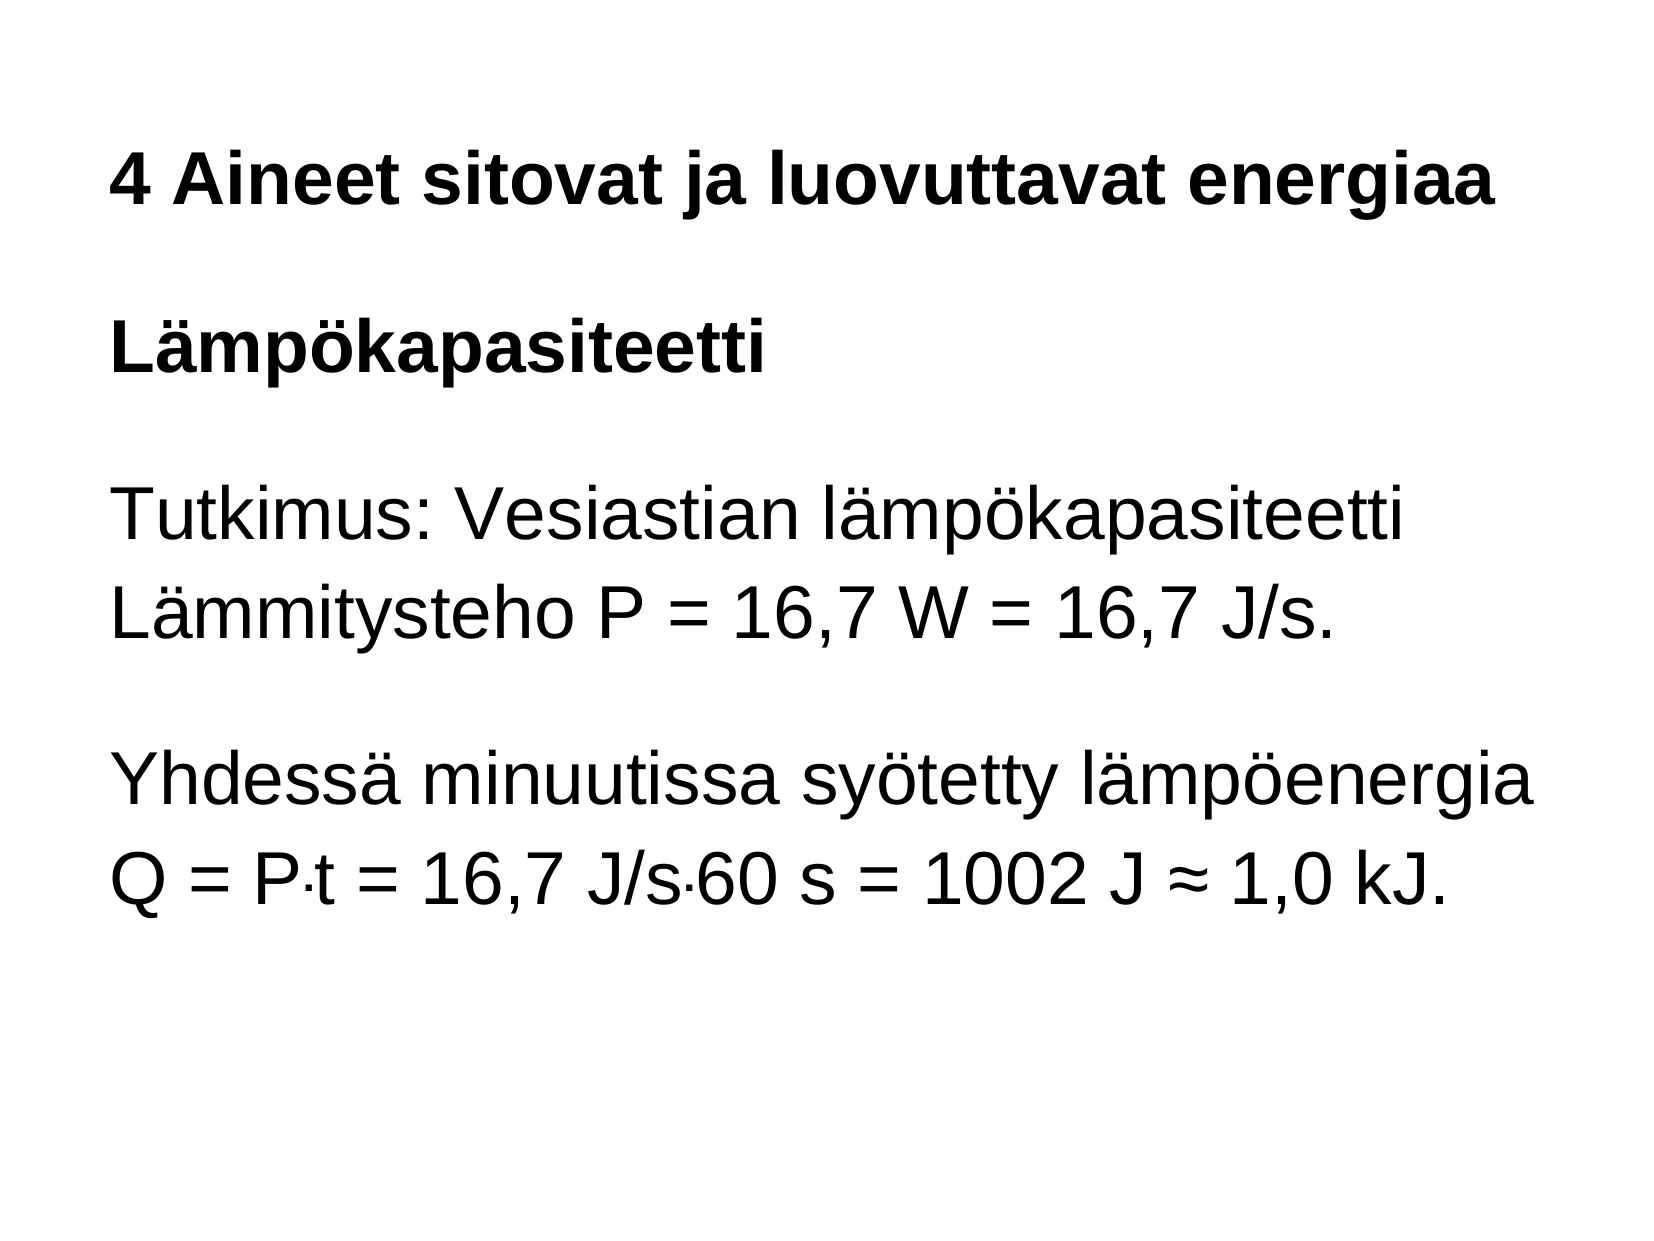

4 Aineet sitovat ja luovuttavat energiaa
Lämpökapasiteetti
Tutkimus: Vesiastian lämpökapasiteetti
Lämmitysteho P = 16,7 W = 16,7 J/s.
Yhdessä minuutissa syötetty lämpöenergia
Q = P.t = 16,7 J/s.60 s = 1002 J ≈ 1,0 kJ.